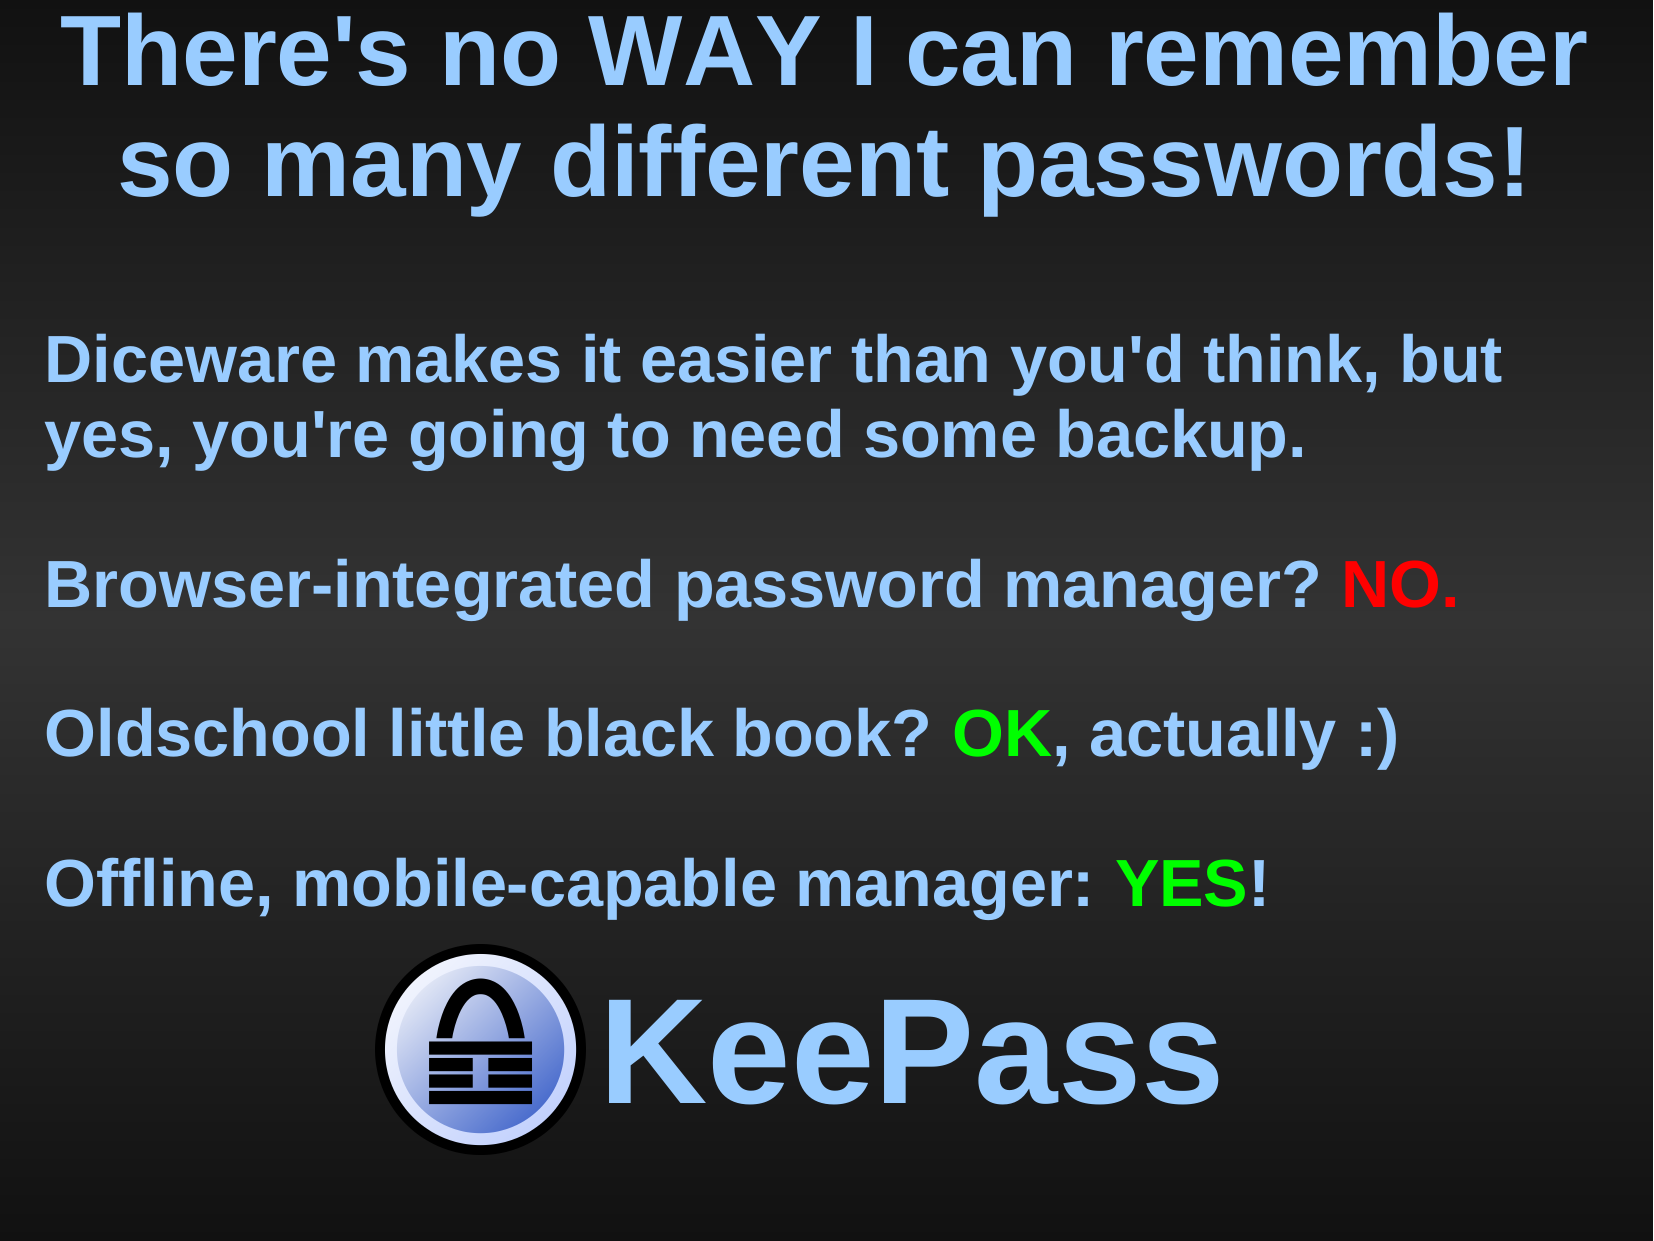

# There's no WAY I can remember so many different passwords!
Diceware makes it easier than you'd think, but yes, you're going to need some backup.
Browser-integrated password manager? NO.
Oldschool little black book? OK, actually :)
Offline, mobile-capable manager: YES!
KeePass